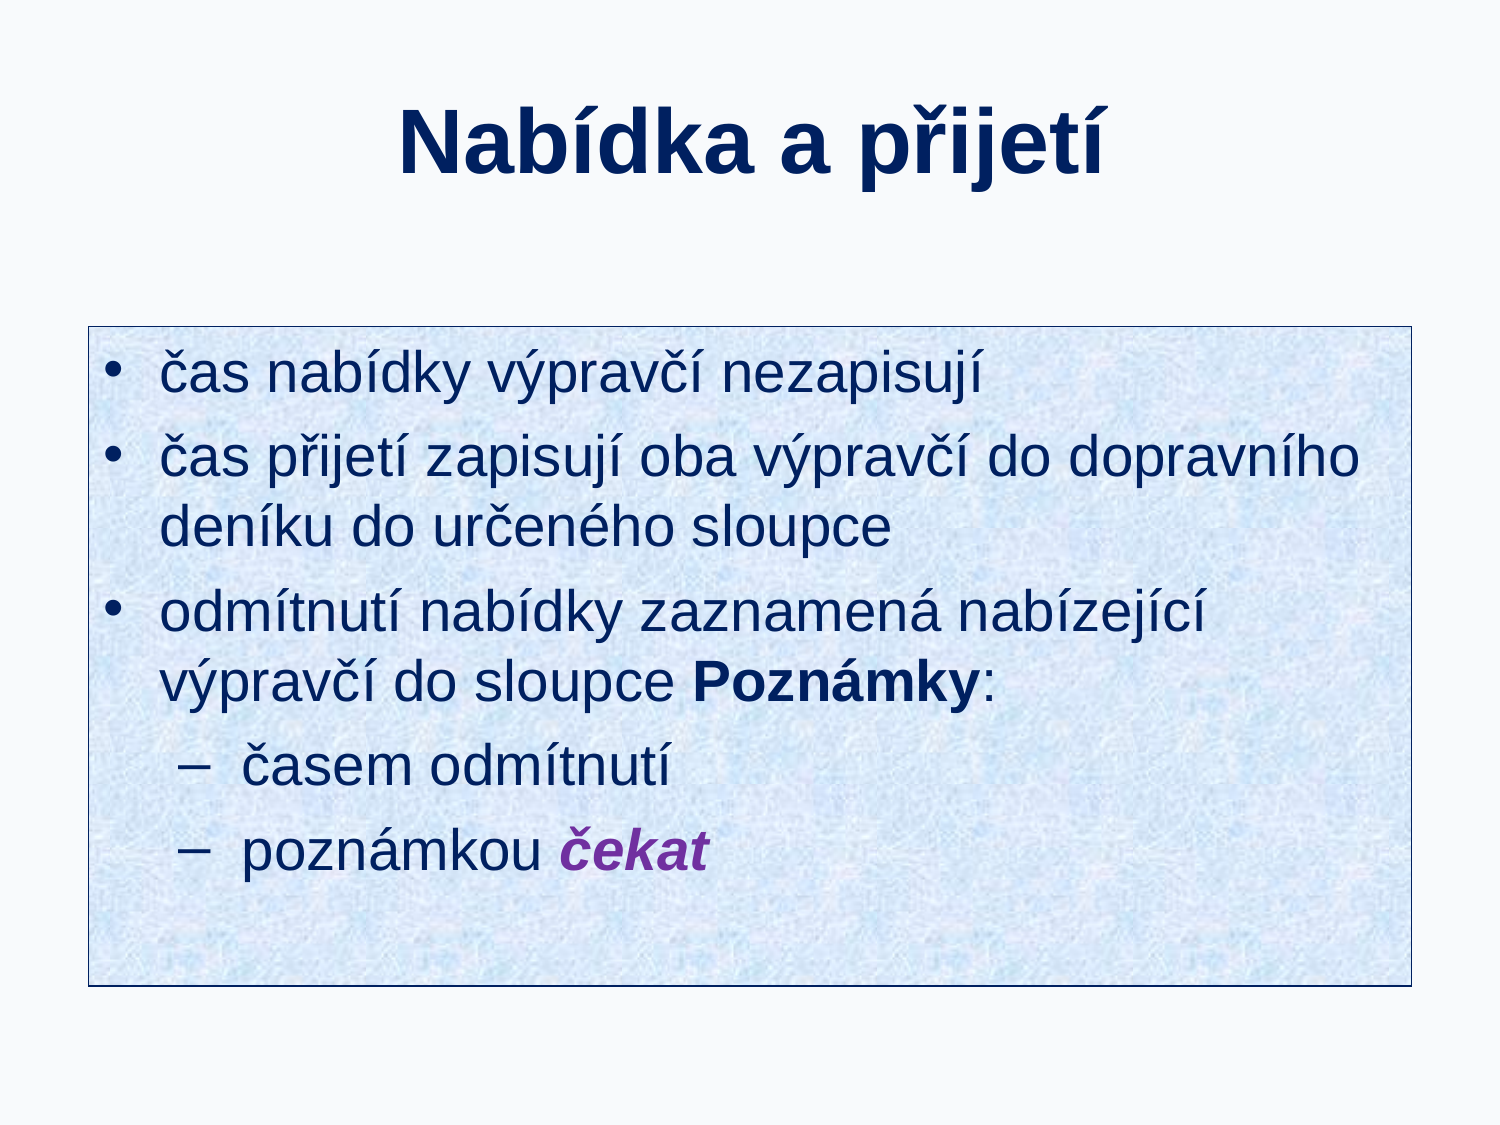

# Nabídka a přijetí
čas nabídky výpravčí nezapisují
čas přijetí zapisují oba výpravčí do dopravního deníku do určeného sloupce
odmítnutí nabídky zaznamená nabízející výpravčí do sloupce Poznámky:
 časem odmítnutí
 poznámkou čekat